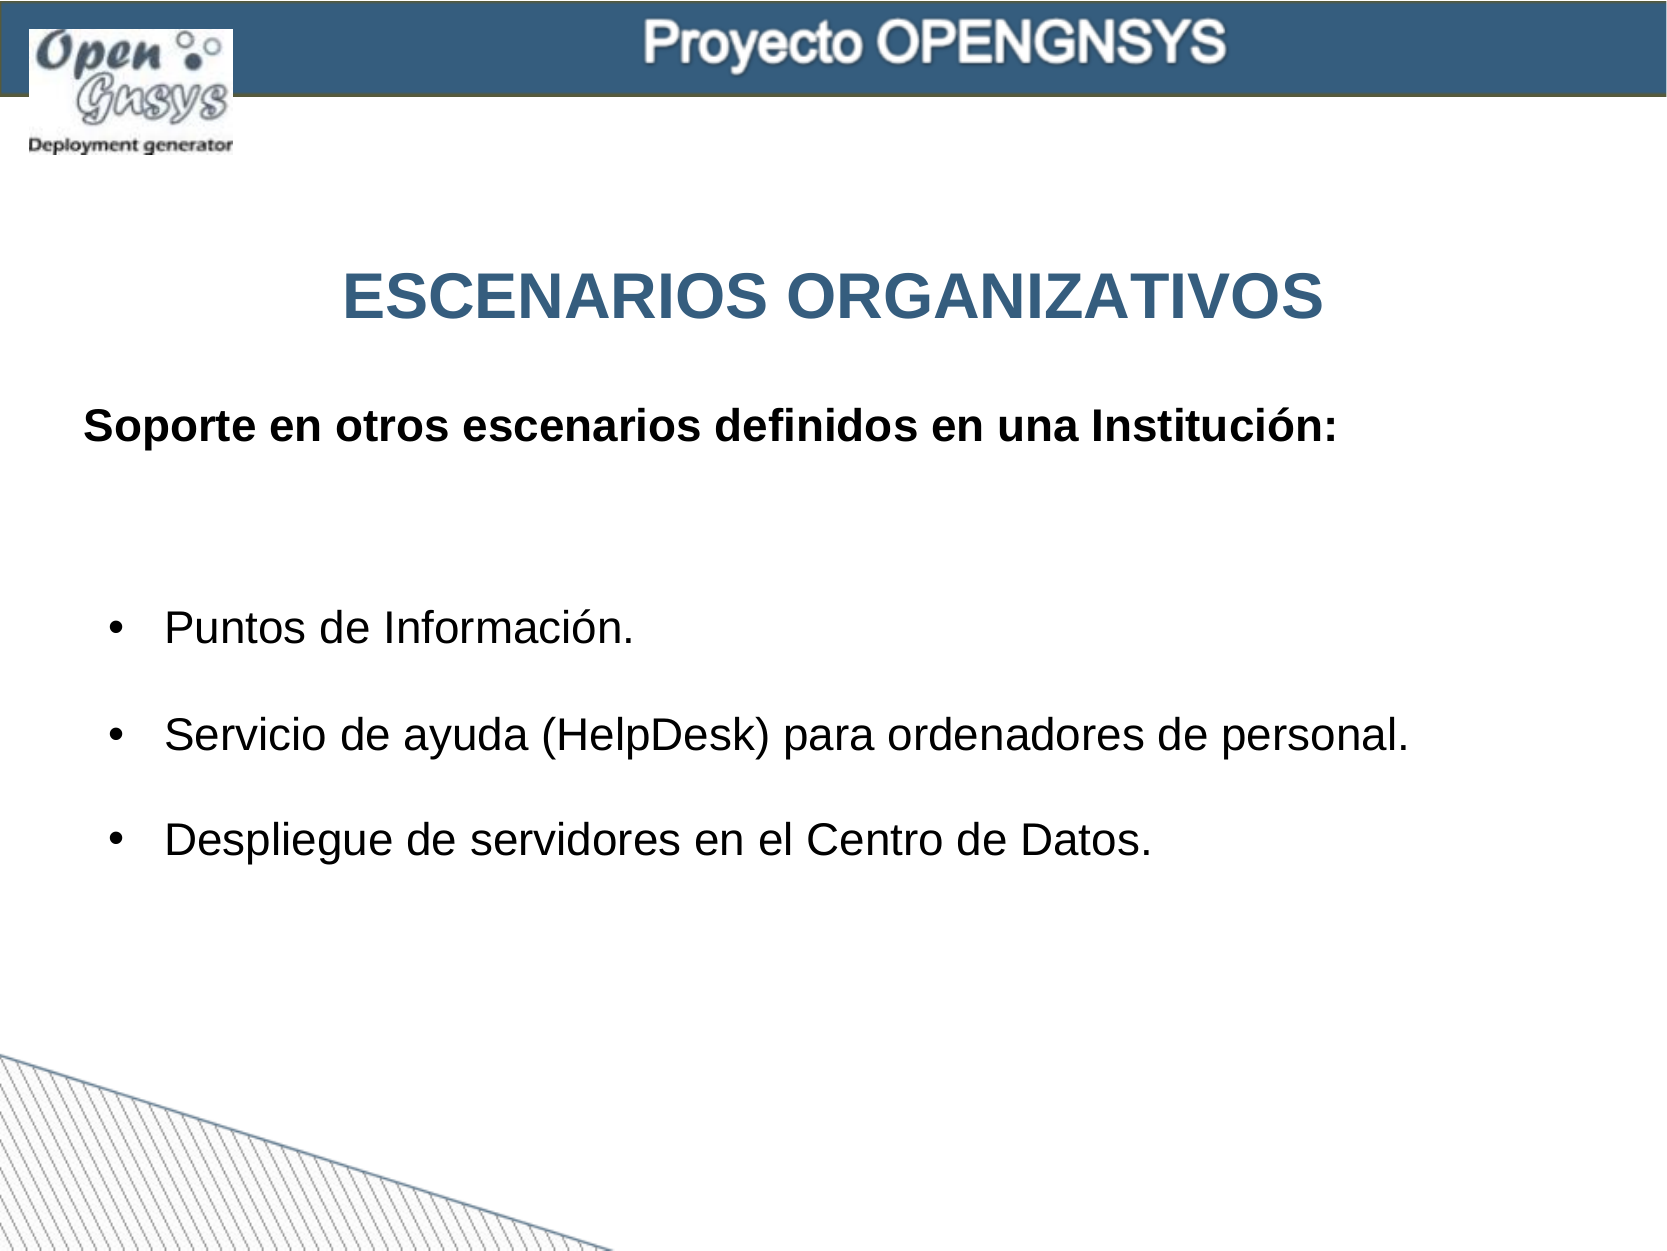

ESCENARIOS ORGANIZATIVOS
Soporte en otros escenarios definidos en una Institución:
Puntos de Información.
Servicio de ayuda (HelpDesk) para ordenadores de personal.
Despliegue de servidores en el Centro de Datos.